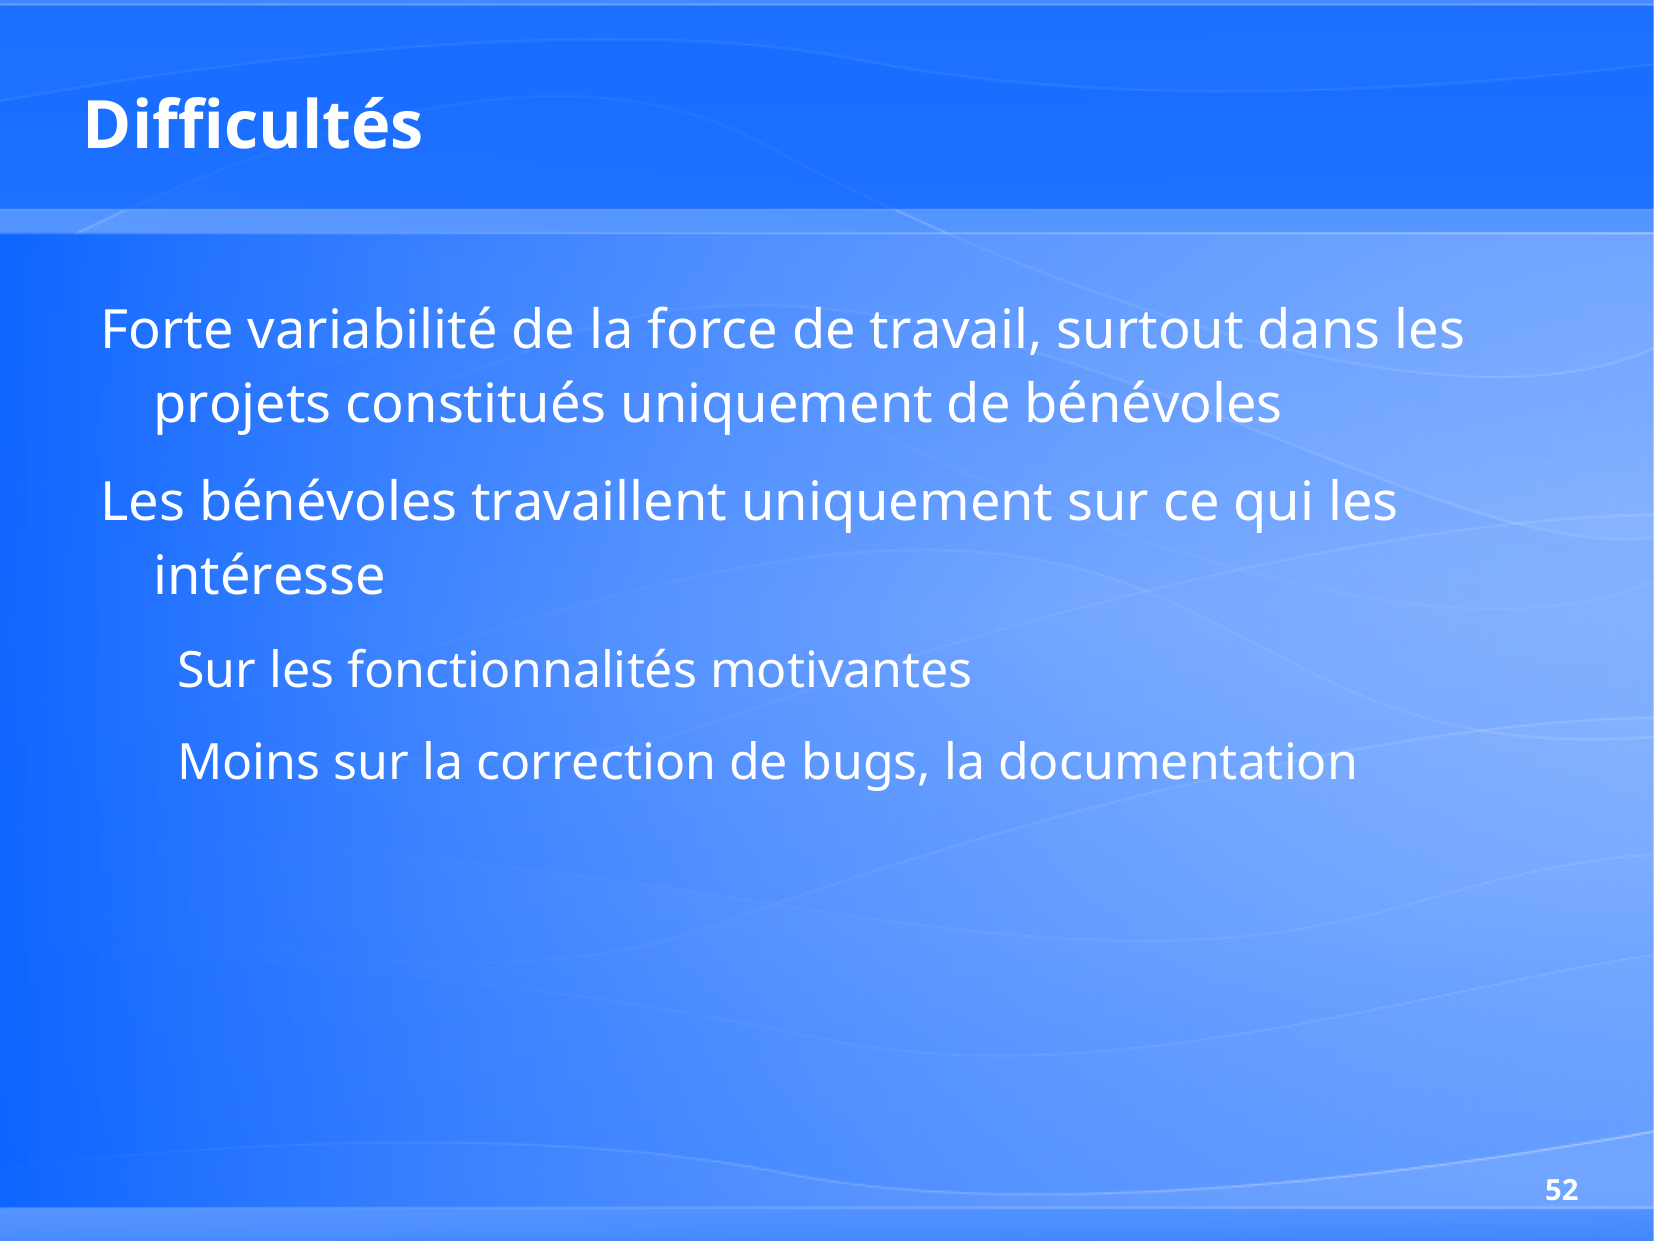

# Difficultés
Forte variabilité de la force de travail, surtout dans les projets constitués uniquement de bénévoles
Les bénévoles travaillent uniquement sur ce qui les intéresse
Sur les fonctionnalités motivantes
Moins sur la correction de bugs, la documentation
52